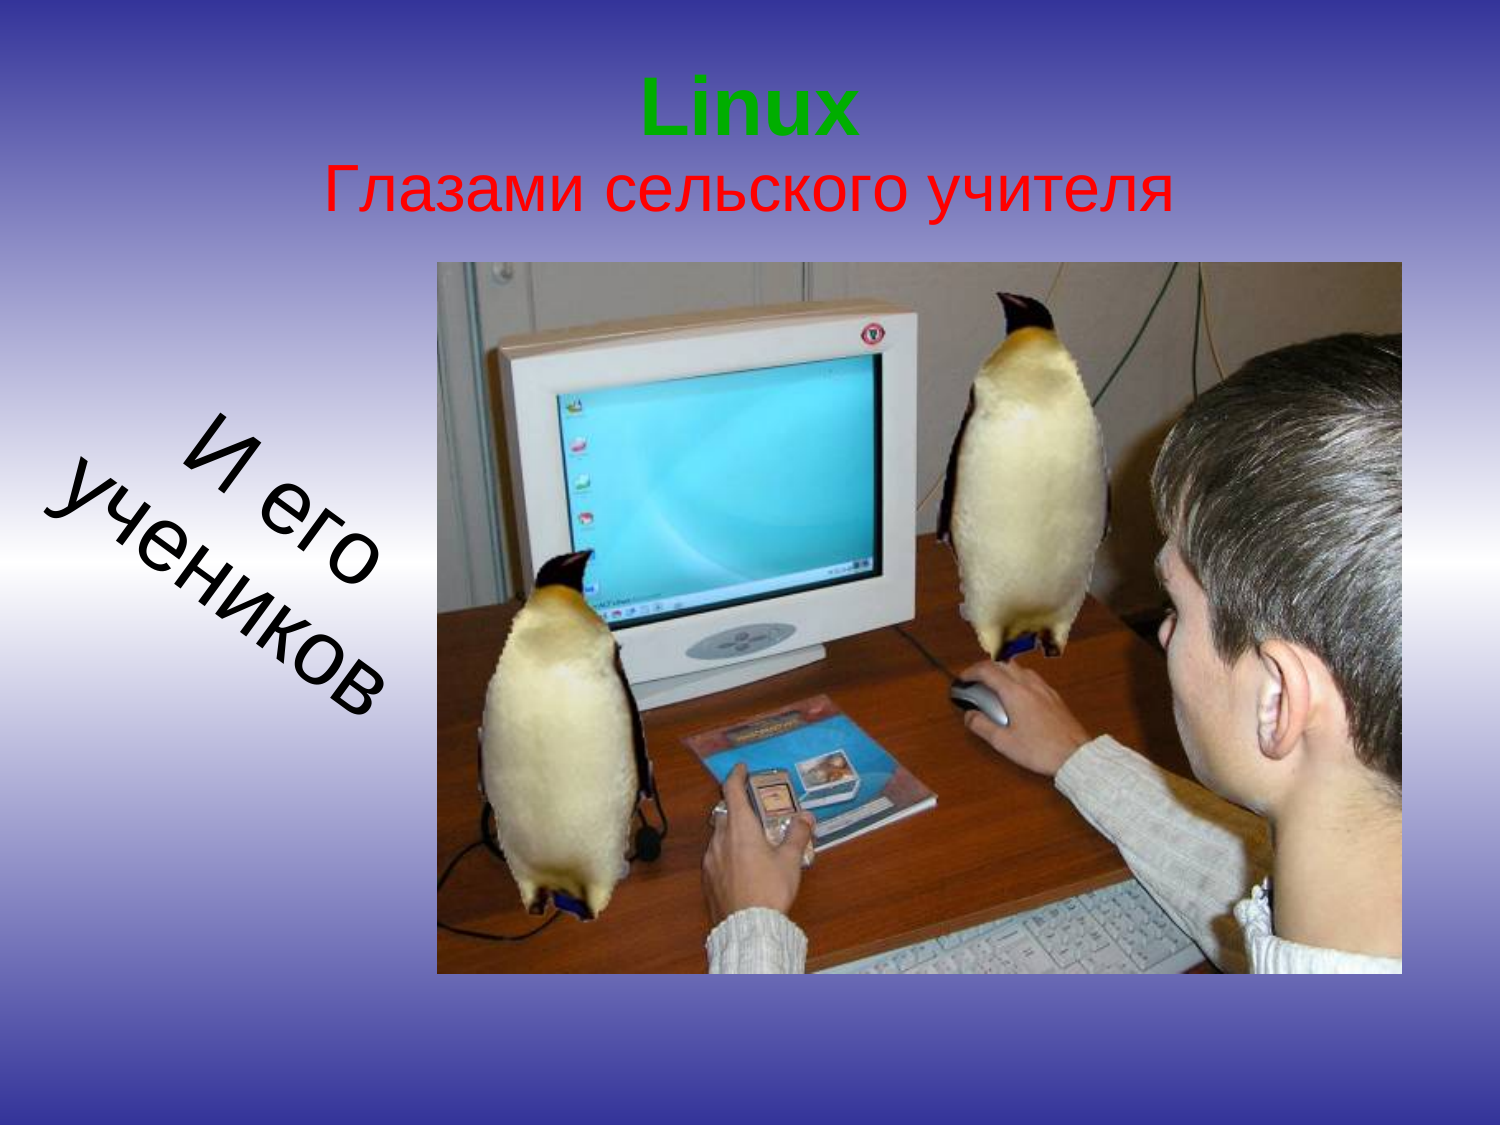

# Linux
Глазами сельского учителя
И его учеников